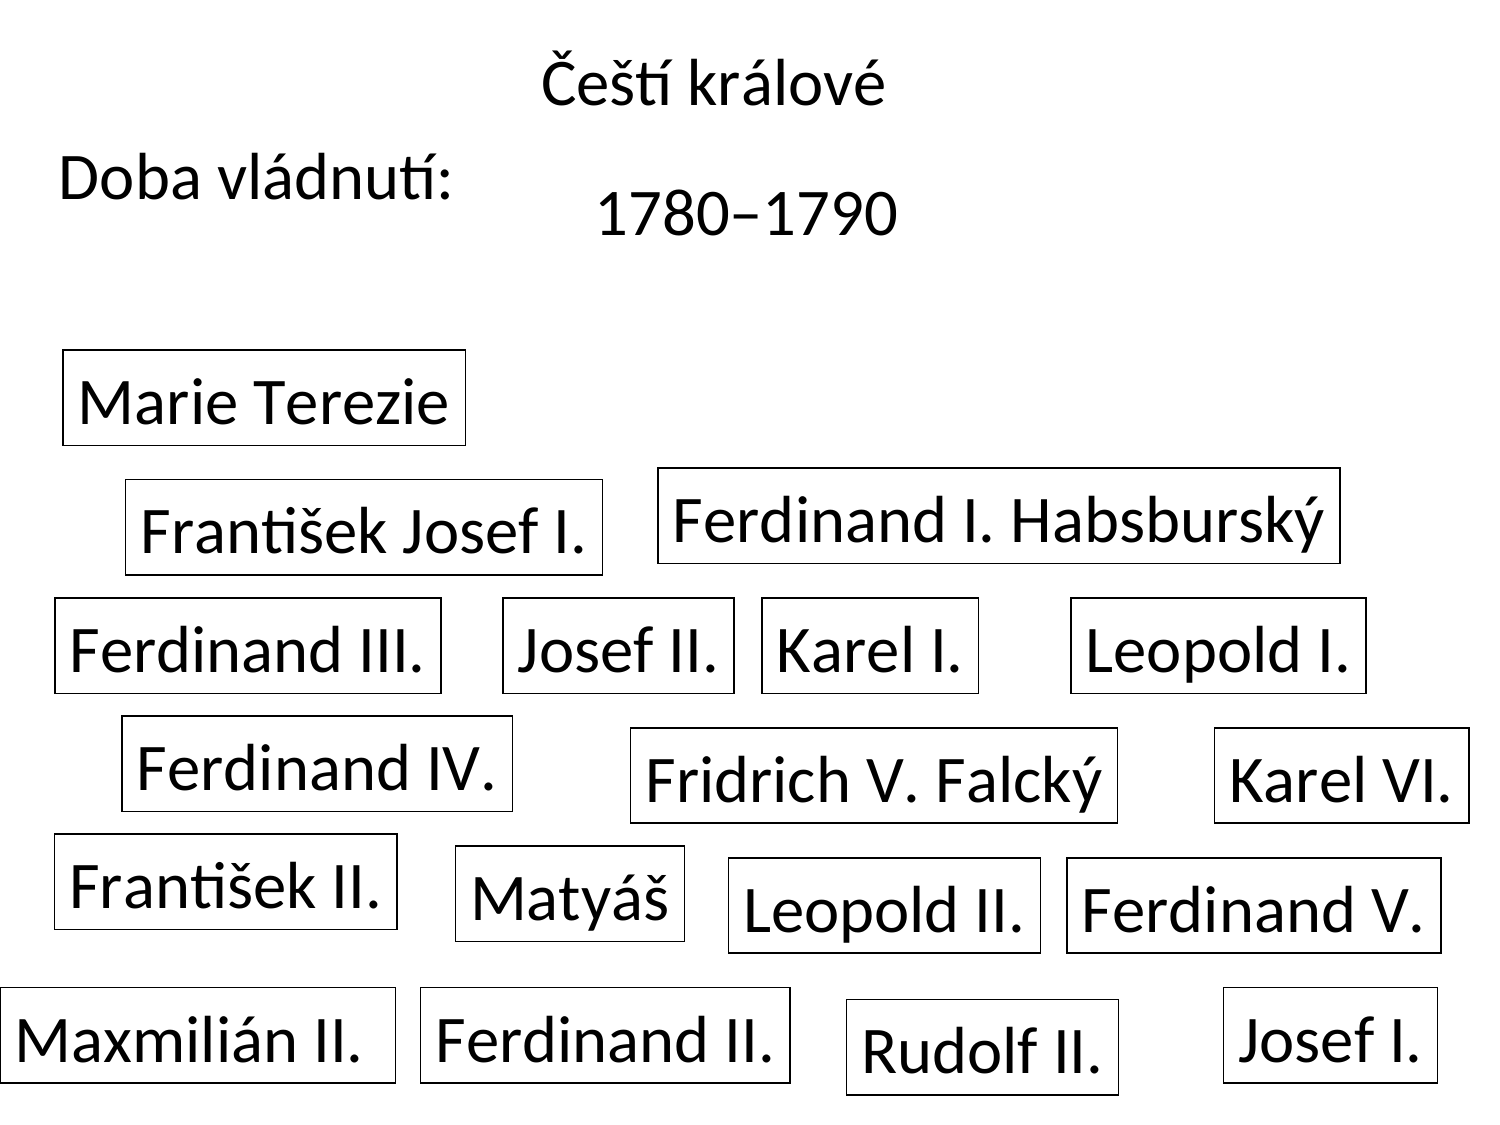

Čeští králové
Doba vládnutí:
 1780–1790
Marie Terezie
Ferdinand I. Habsburský
František Josef I.
Ferdinand III.
Josef II.
Karel I.
Leopold I.
Ferdinand IV.
Fridrich V. Falcký
Karel VI.
František II.
Matyáš
Leopold II.
Ferdinand V.
Maxmilián II.
Ferdinand II.
Josef I.
Rudolf II.